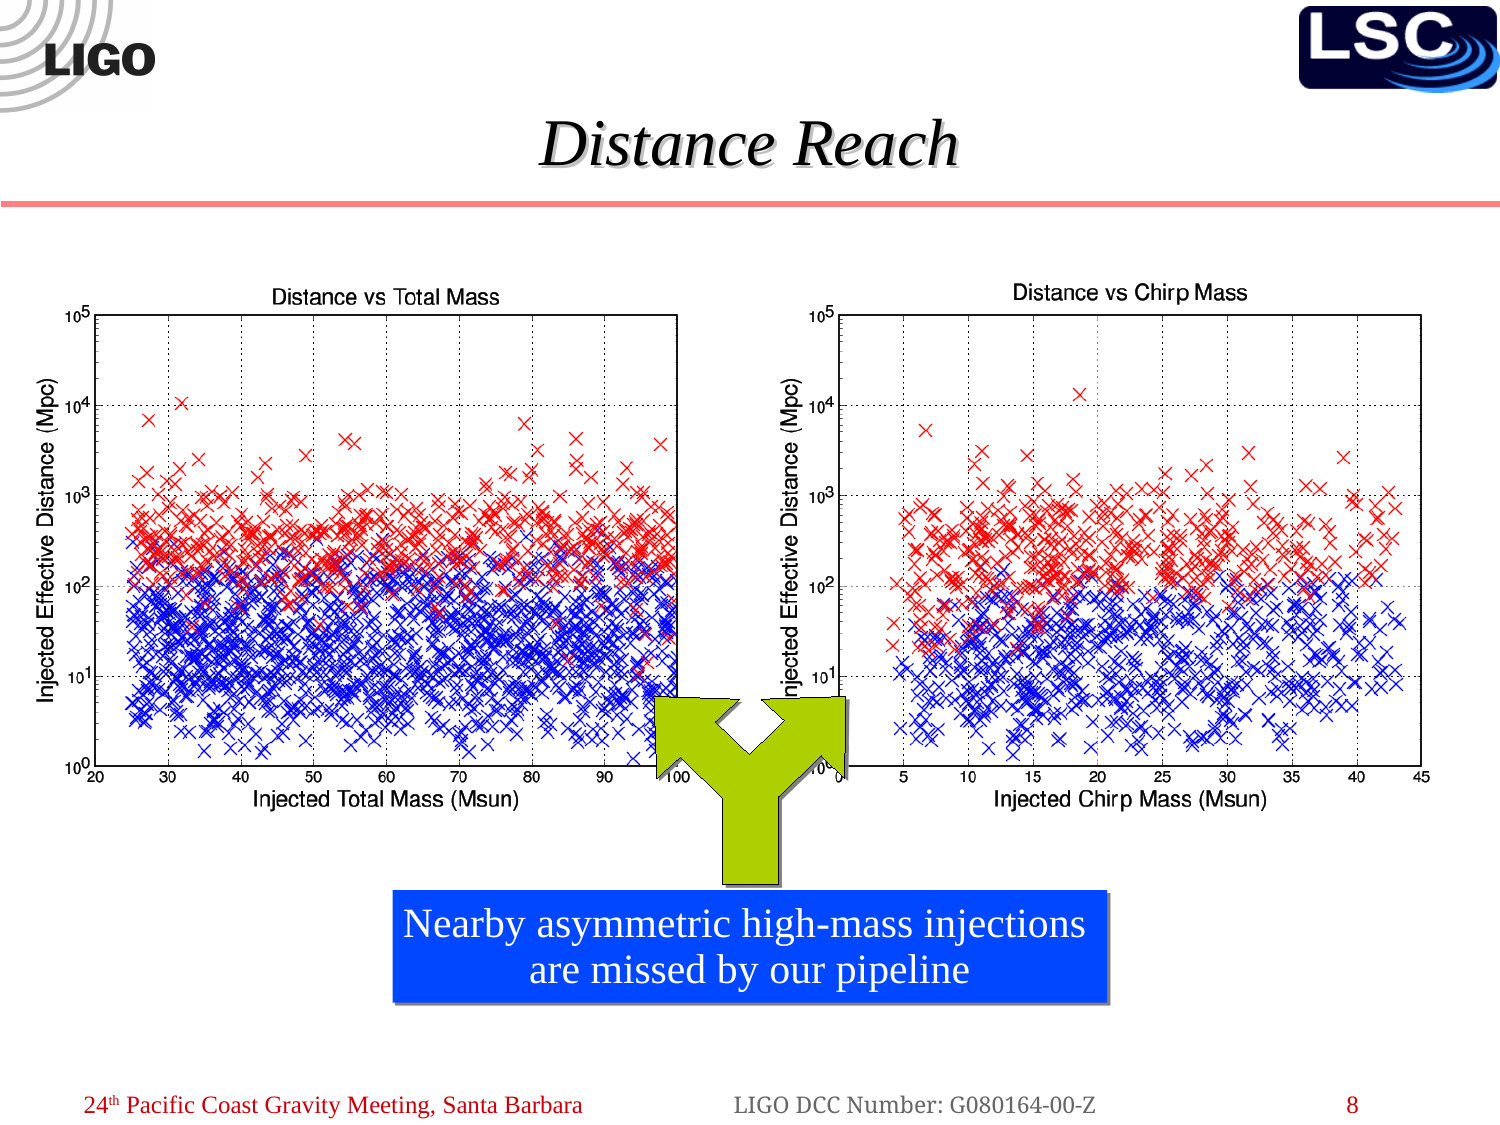

# Distance Reach
Nearby asymmetric high-mass injections
are missed by our pipeline